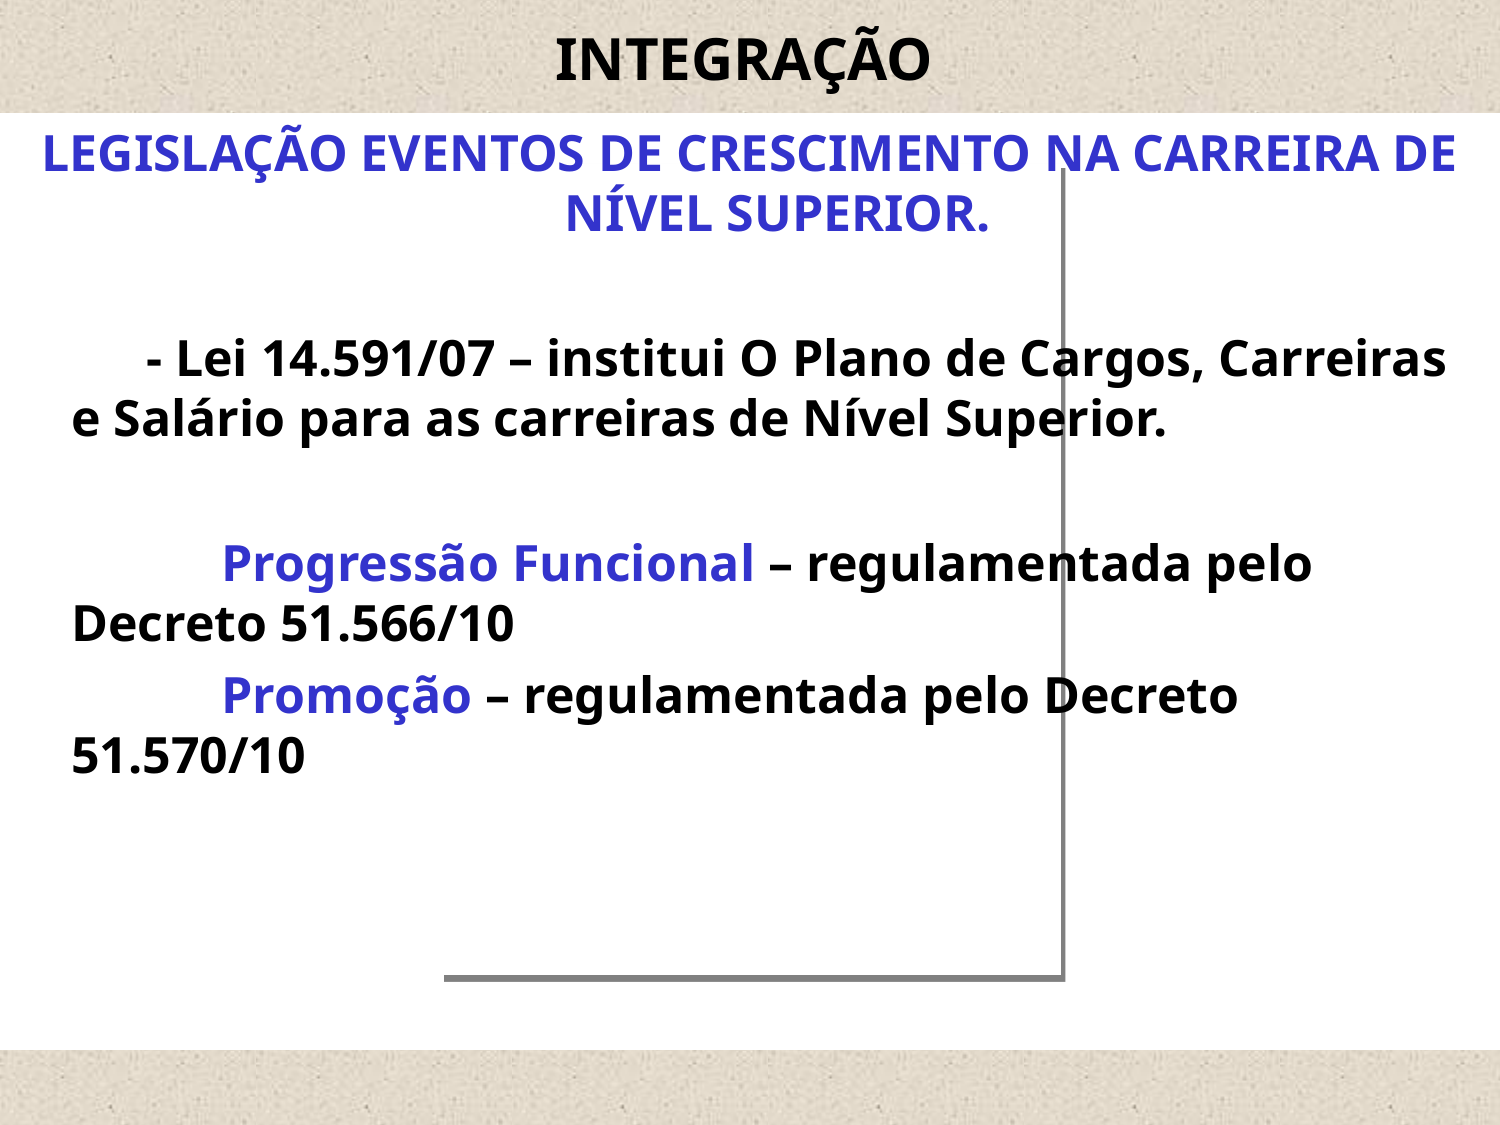

INTEGRAÇÃO
LEGISLAÇÃO EVENTOS DE CRESCIMENTO NA CARREIRA DE NÍVEL SUPERIOR.
	- Lei 14.591/07 – institui O Plano de Cargos, Carreiras e Salário para as carreiras de Nível Superior.
		Progressão Funcional – regulamentada pelo Decreto 51.566/10
		Promoção – regulamentada pelo Decreto 51.570/10
Departamento de Recursos Humanos - DRH